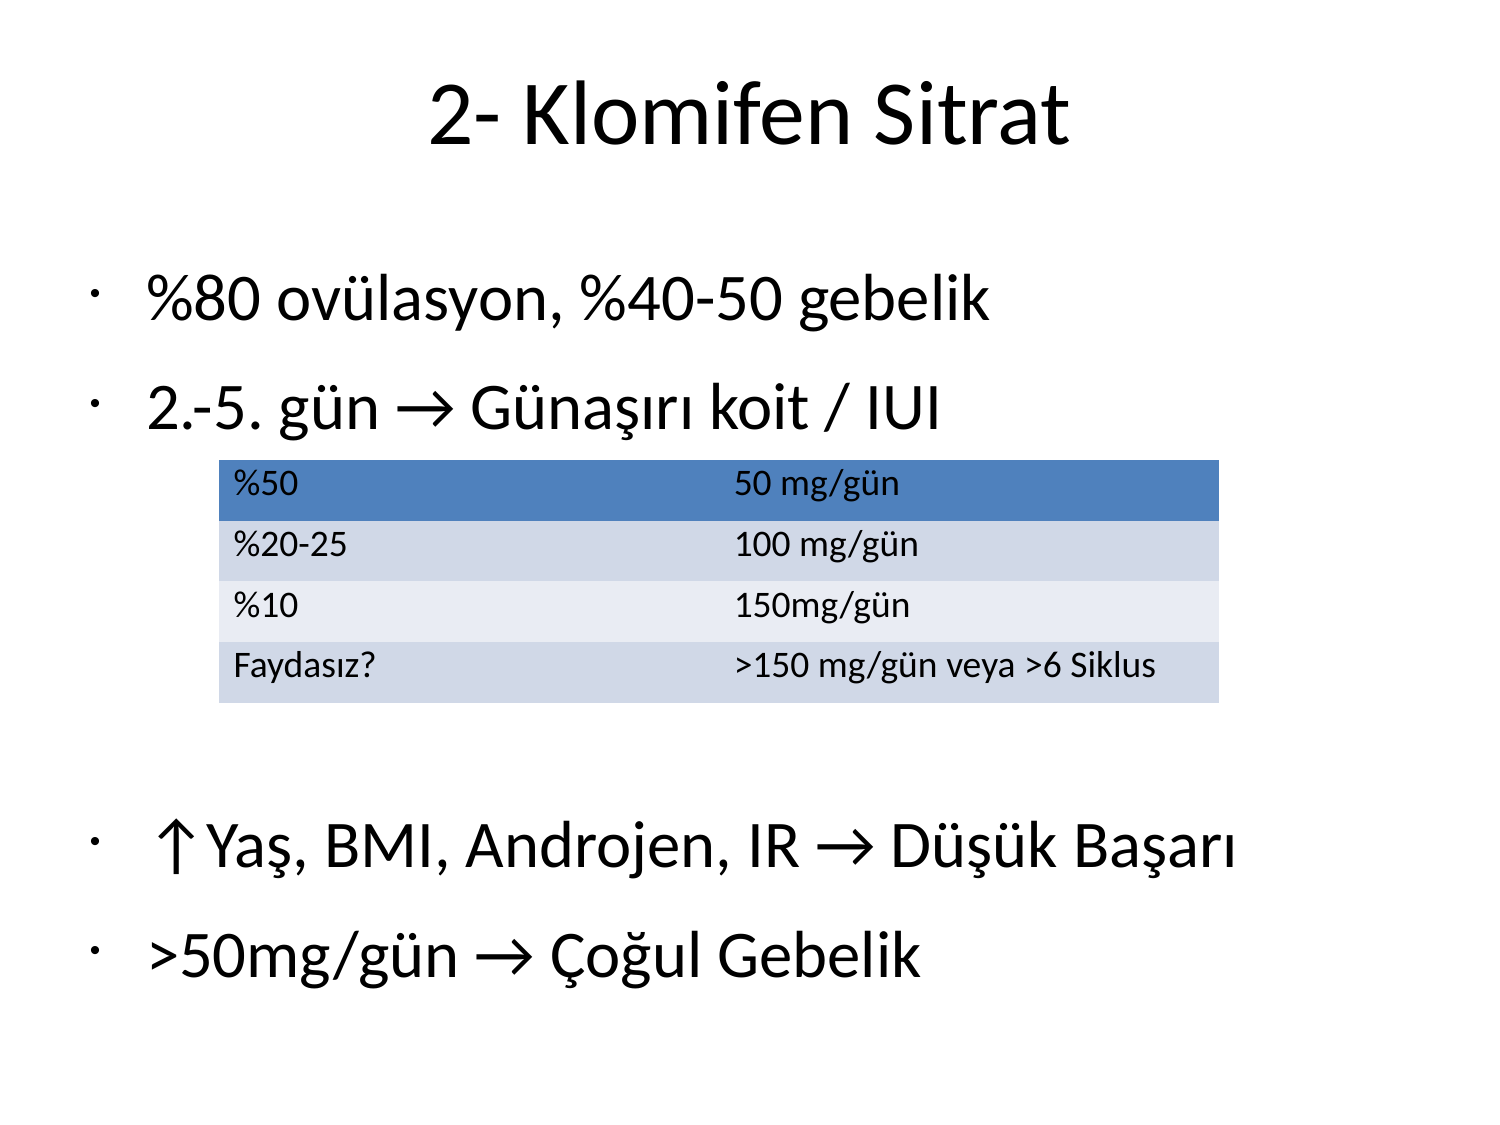

# 2- Klomifen Sitrat
%80 ovülasyon, %40-50 gebelik
2.-5. gün → Günaşırı koit / IUI
↑Yaş, BMI, Androjen, IR → Düşük Başarı
>50mg/gün → Çoğul Gebelik
| %50 | 50 mg/gün |
| --- | --- |
| %20-25 | 100 mg/gün |
| %10 | 150mg/gün |
| Faydasız? | >150 mg/gün veya >6 Siklus |